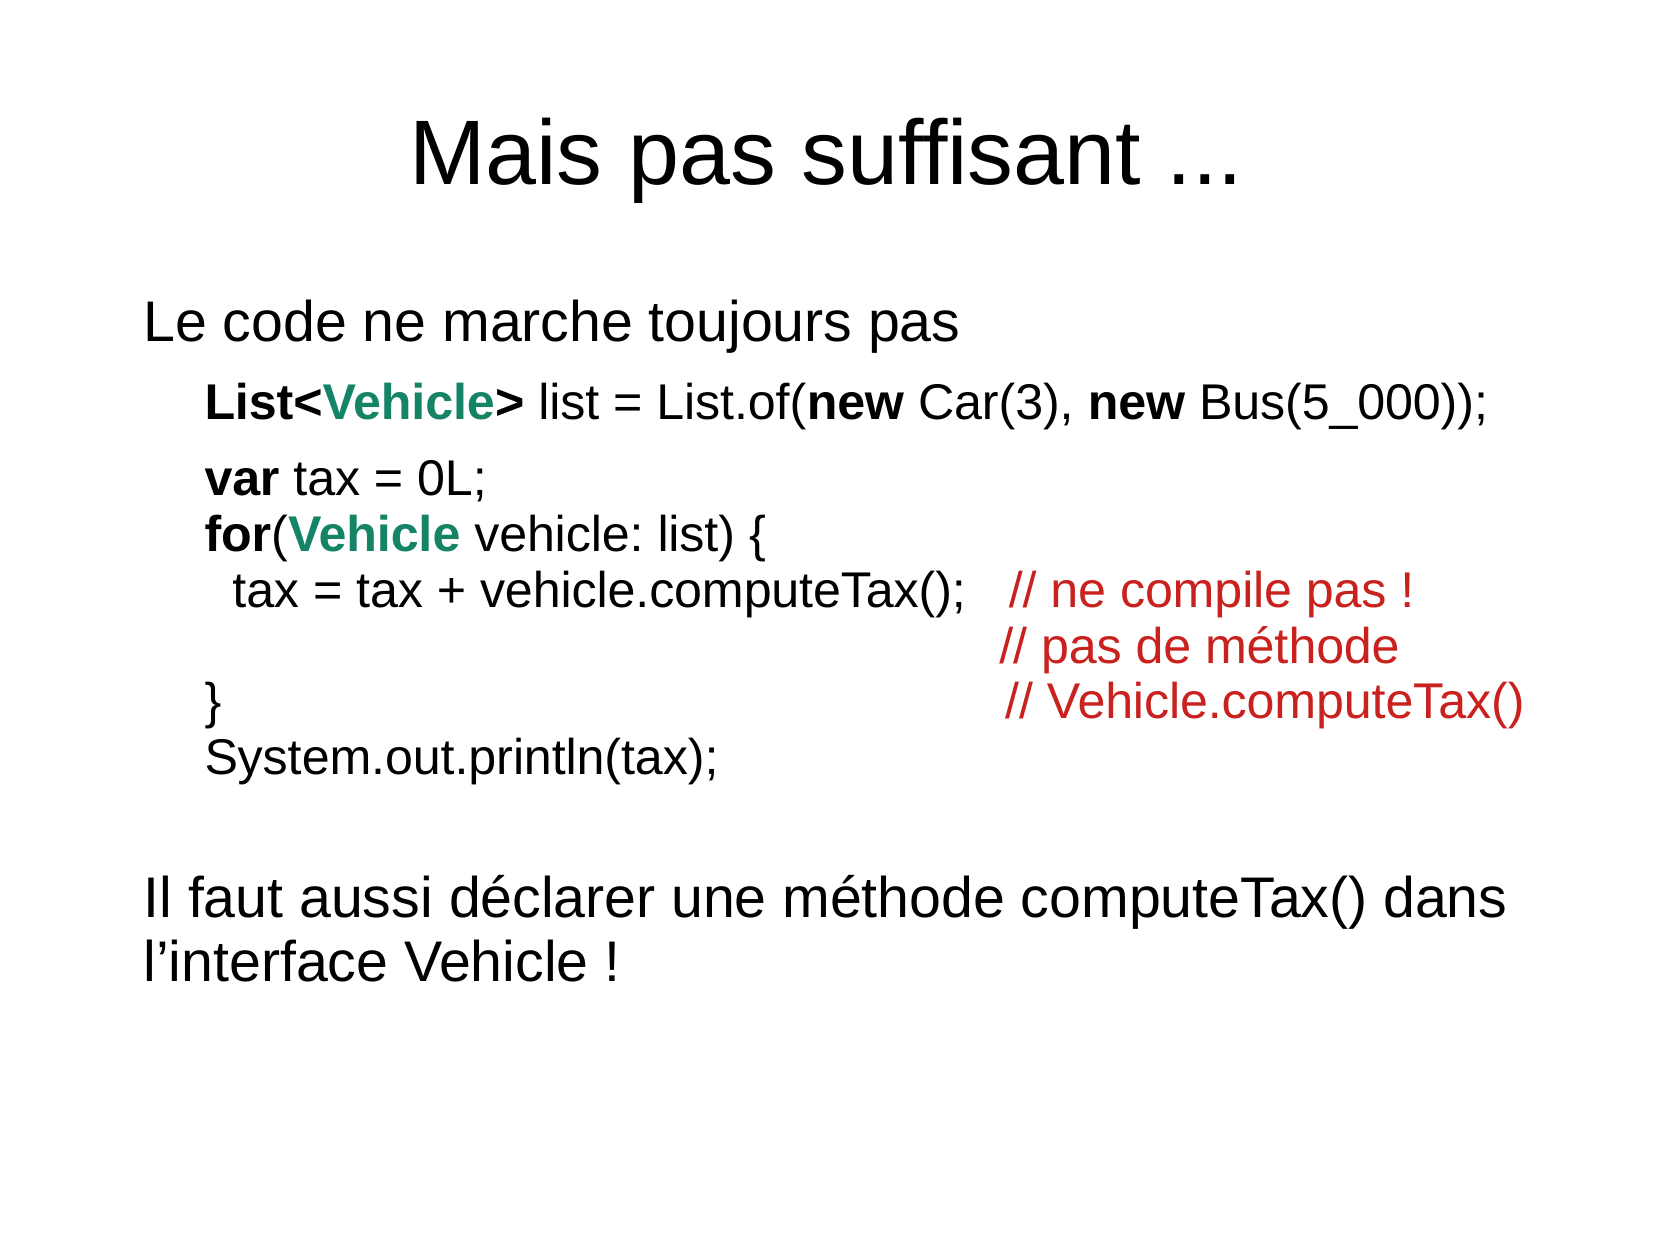

# Mais pas suffisant ...
Le code ne marche toujours pas
List<Vehicle> list = List.of(new Car(3), new Bus(5_000));
var tax = 0L;
for(Vehicle vehicle: list) {
 tax = tax + vehicle.computeTax(); // ne compile pas !
 // pas de méthode
} // Vehicle.computeTax()
System.out.println(tax);
Il faut aussi déclarer une méthode computeTax() dans l’interface Vehicle !